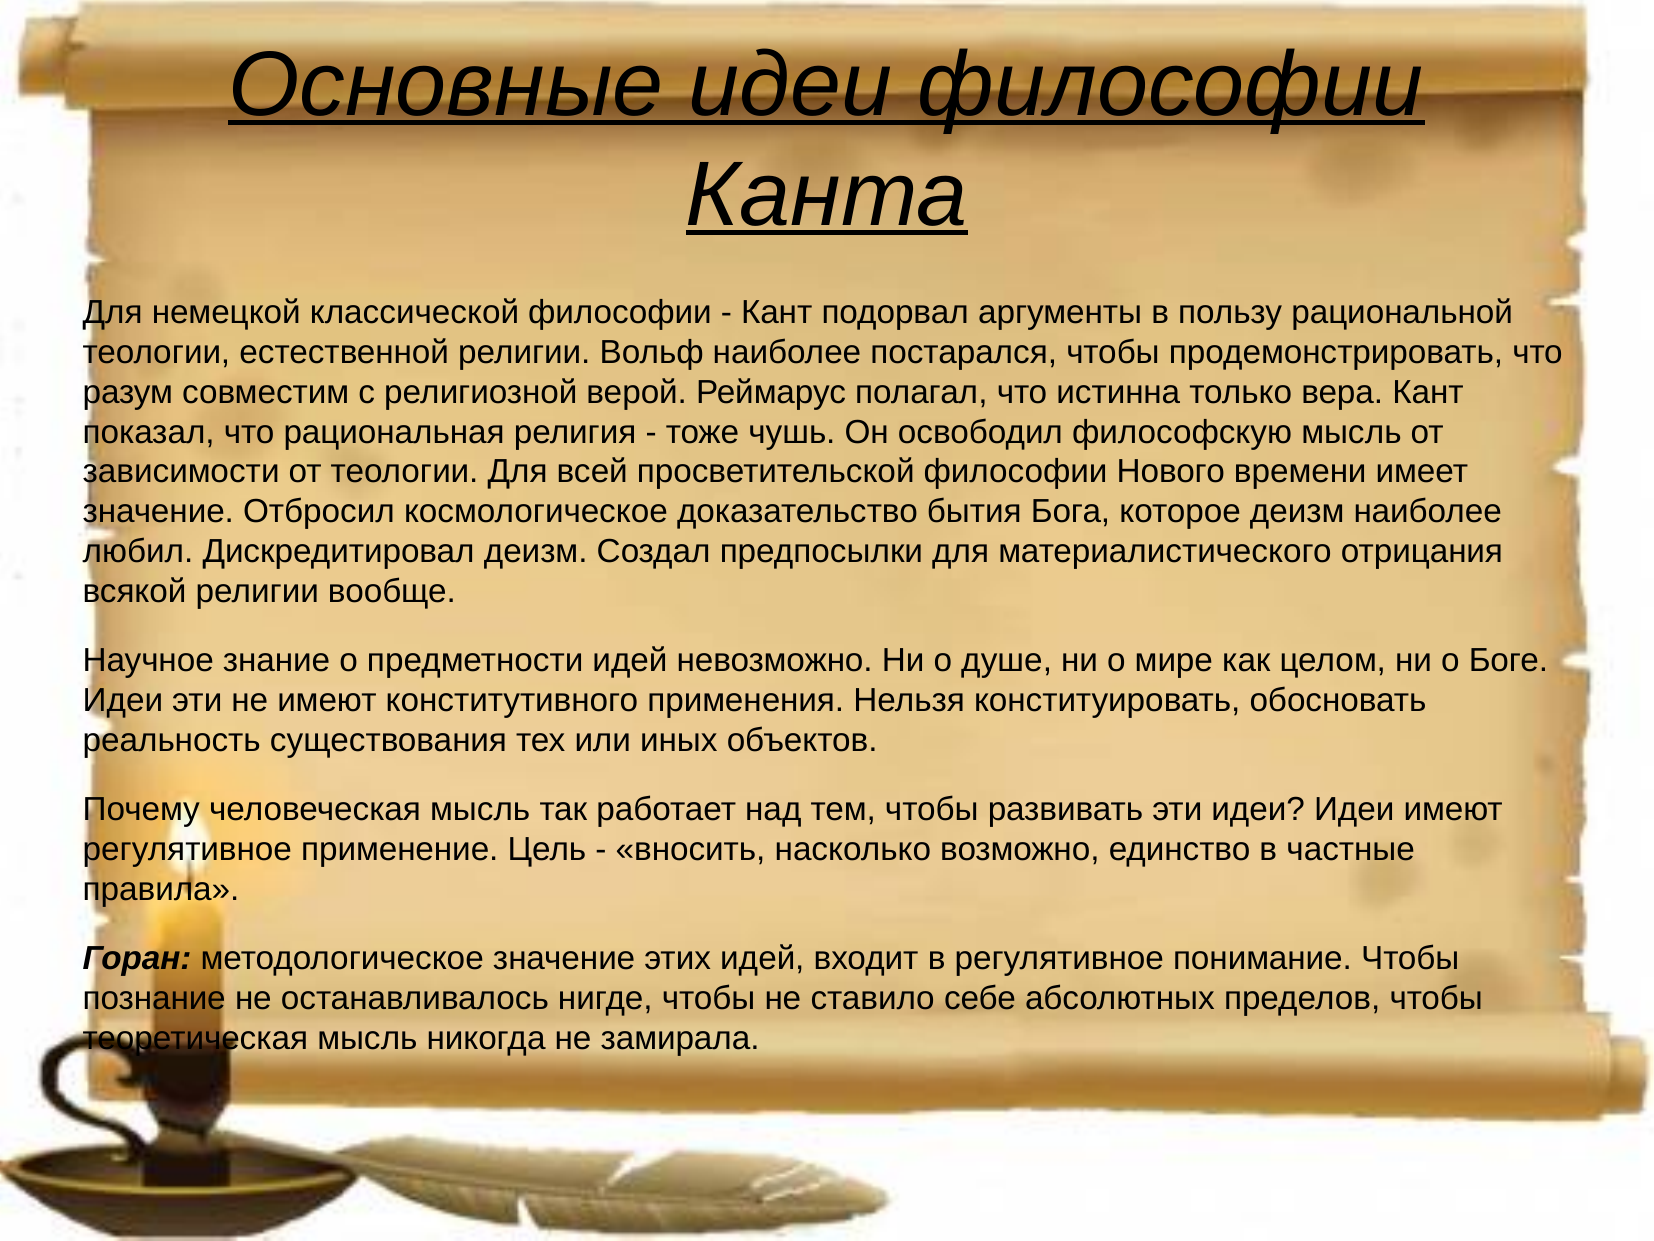

# Основные идеи философии Канта
Для немецкой классической философии - Кант подорвал аргументы в пользу рациональной теологии, естественной религии. Вольф наиболее постарался, чтобы продемонстрировать, что разум совместим с религиозной верой. Реймарус полагал, что истинна только вера. Кант показал, что рациональная религия - тоже чушь. Он освободил философскую мысль от зависимости от теологии. Для всей просветительской философии Нового времени имеет значение. Отбросил космологическое доказательство бытия Бога, которое деизм наиболее любил. Дискредитировал деизм. Создал предпосылки для материалистического отрицания всякой религии вообще.
Научное знание о предметности идей невозможно. Ни о душе, ни о мире как целом, ни о Боге. Идеи эти не имеют конститутивного применения. Нельзя конституировать, обосновать реальность существования тех или иных объектов.
Почему человеческая мысль так работает над тем, чтобы развивать эти идеи? Идеи имеют регулятивное применение. Цель - «вносить, насколько возможно, единство в частные правила».
Горан: методологическое значение этих идей, входит в регулятивное понимание. Чтобы познание не останавливалось нигде, чтобы не ставило себе абсолютных пределов, чтобы теоретическая мысль никогда не замирала.